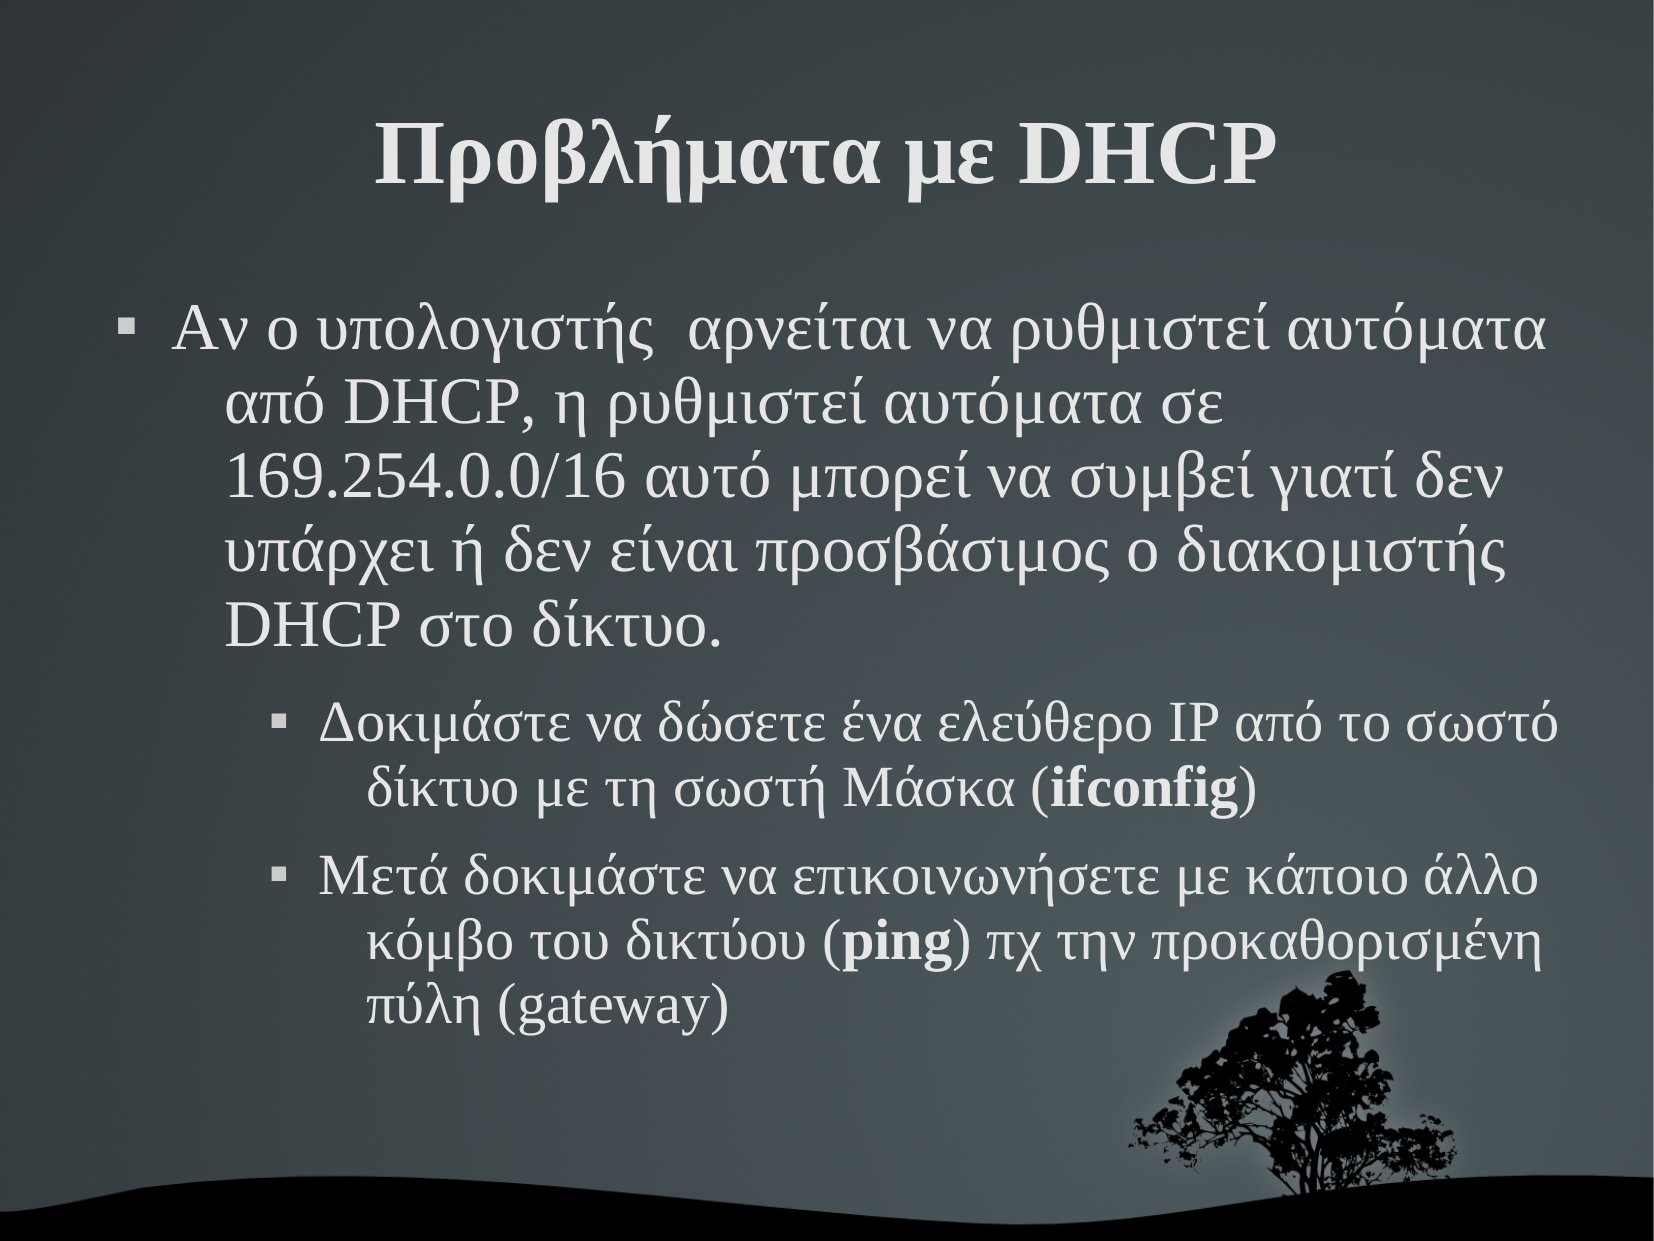

# Προβλήματα με DHCP
Αν ο υπολογιστής αρνείται να ρυθμιστεί αυτόματα από DHCP, η ρυθμιστεί αυτόματα σε 169.254.0.0/16 αυτό μπορεί να συμβεί γιατί δεν υπάρχει ή δεν είναι προσβάσιμος ο διακομιστής DHCP στο δίκτυο.
Δοκιμάστε να δώσετε ένα ελεύθερο IP από το σωστό δίκτυο με τη σωστή Μάσκα (ifconfig)
Μετά δοκιμάστε να επικοινωνήσετε με κάποιο άλλο κόμβο του δικτύου (ping) πχ την προκαθορισμένη πύλη (gateway)